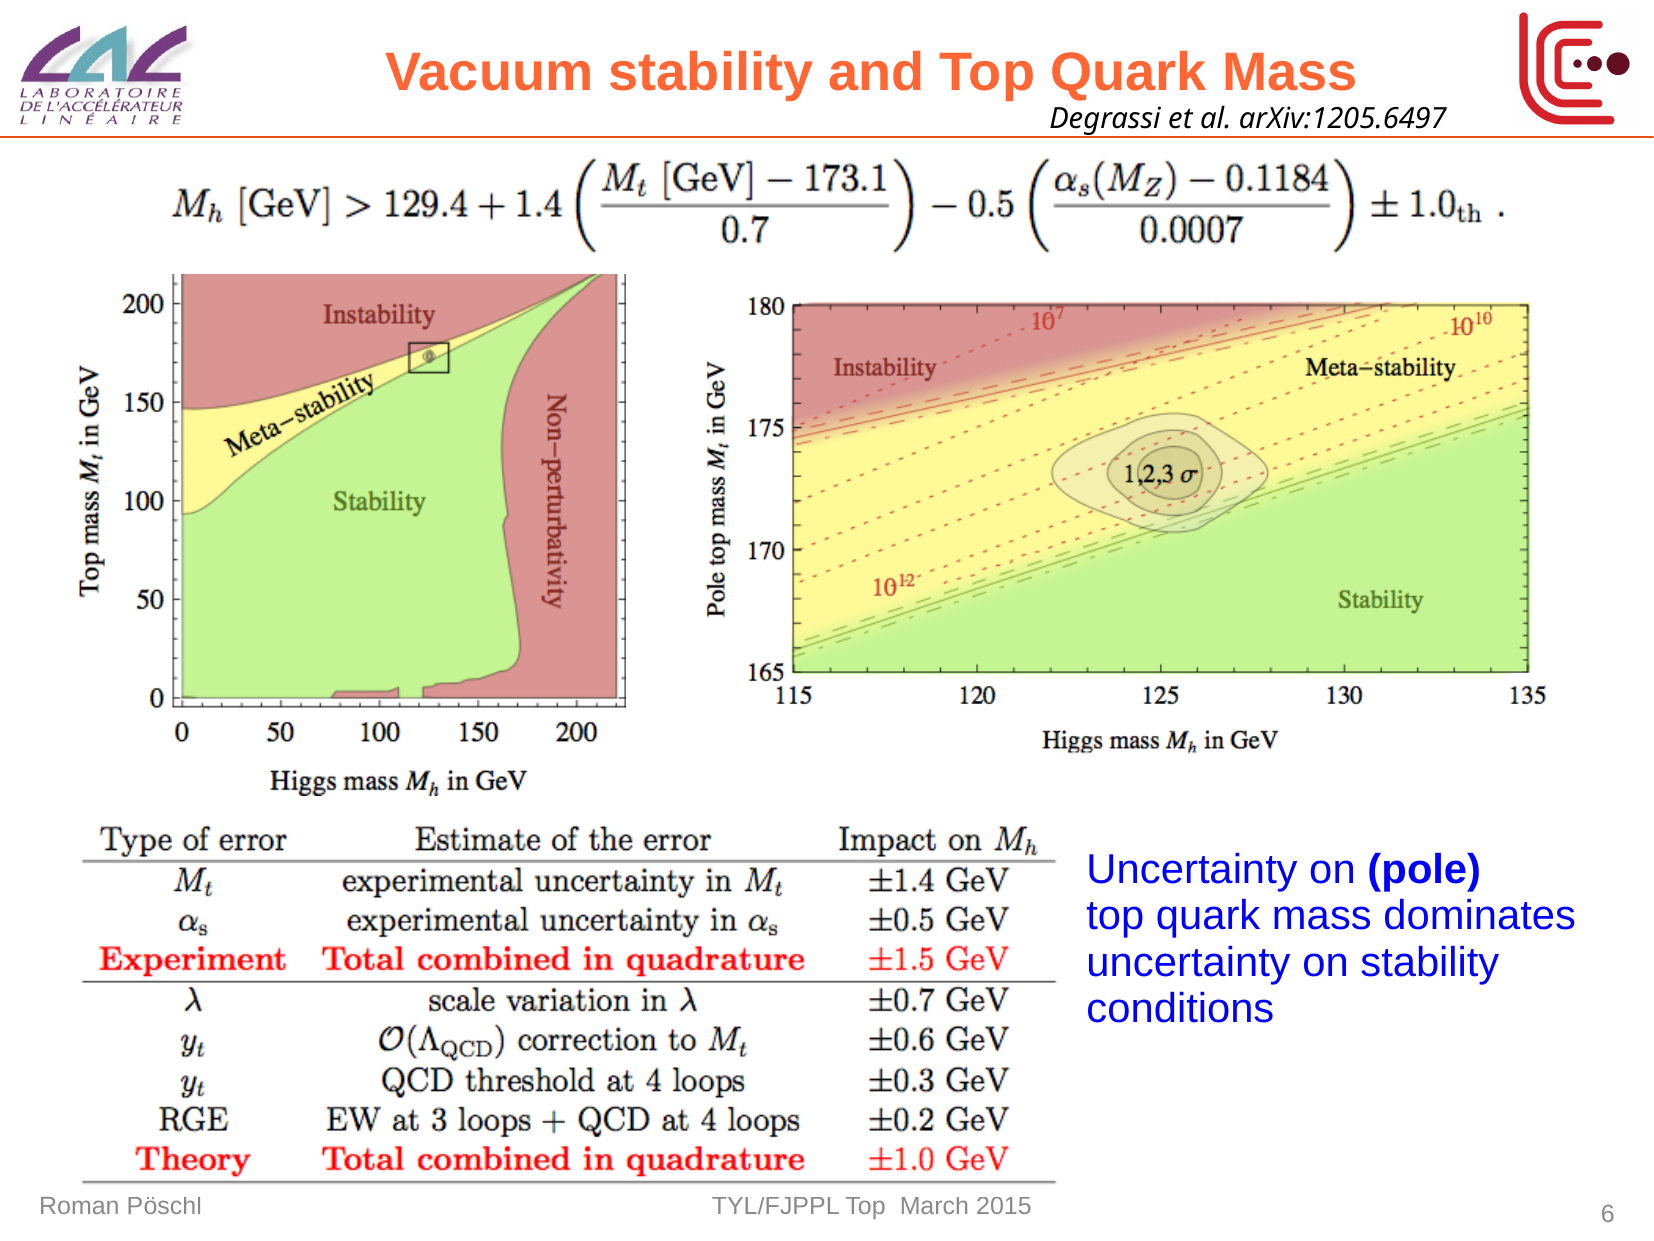

# Vacuum stability and Top Quark Mass
Degrassi et al. arXiv:1205.6497
Uncertainty on (pole)
top quark mass dominates
uncertainty on stability
conditions